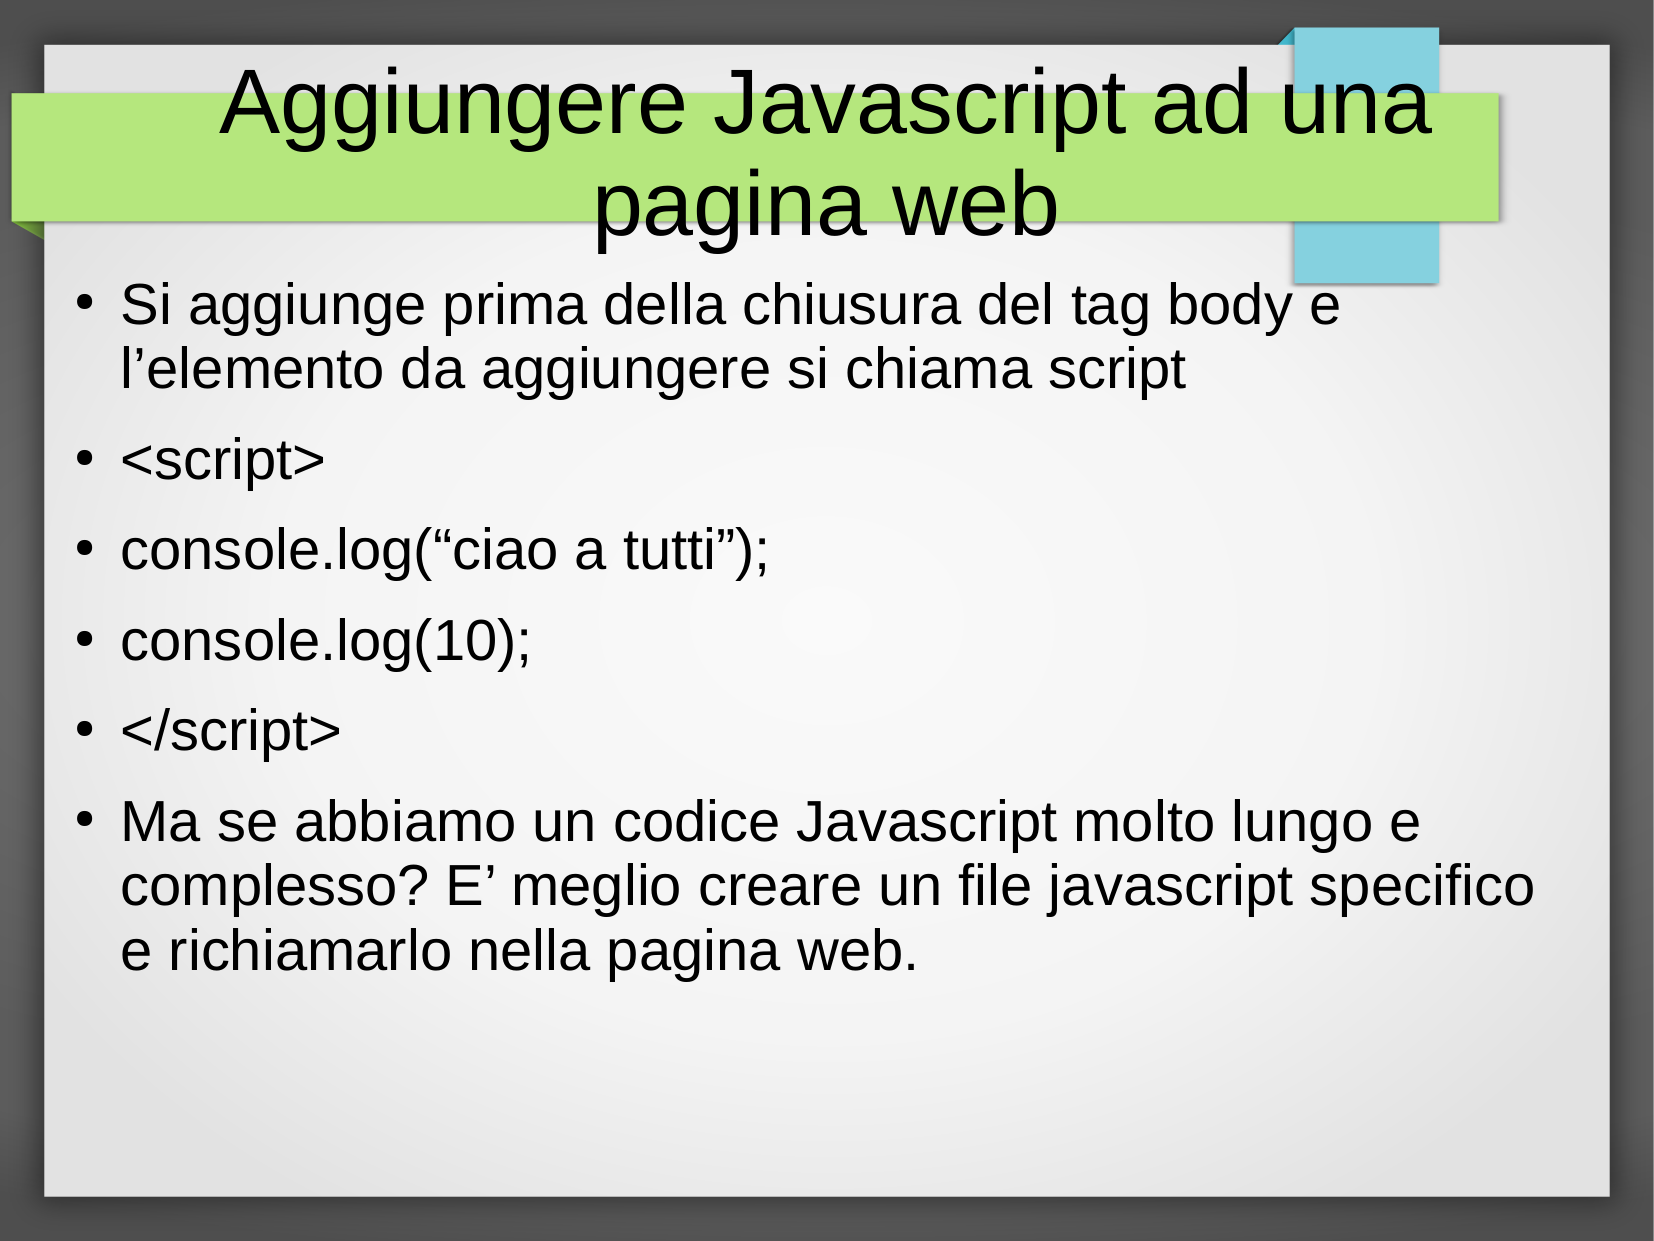

# Aggiungere Javascript ad una pagina web
Si aggiunge prima della chiusura del tag body e l’elemento da aggiungere si chiama script
<script>
console.log(“ciao a tutti”);
console.log(10);
</script>
Ma se abbiamo un codice Javascript molto lungo e complesso? E’ meglio creare un file javascript specifico e richiamarlo nella pagina web.